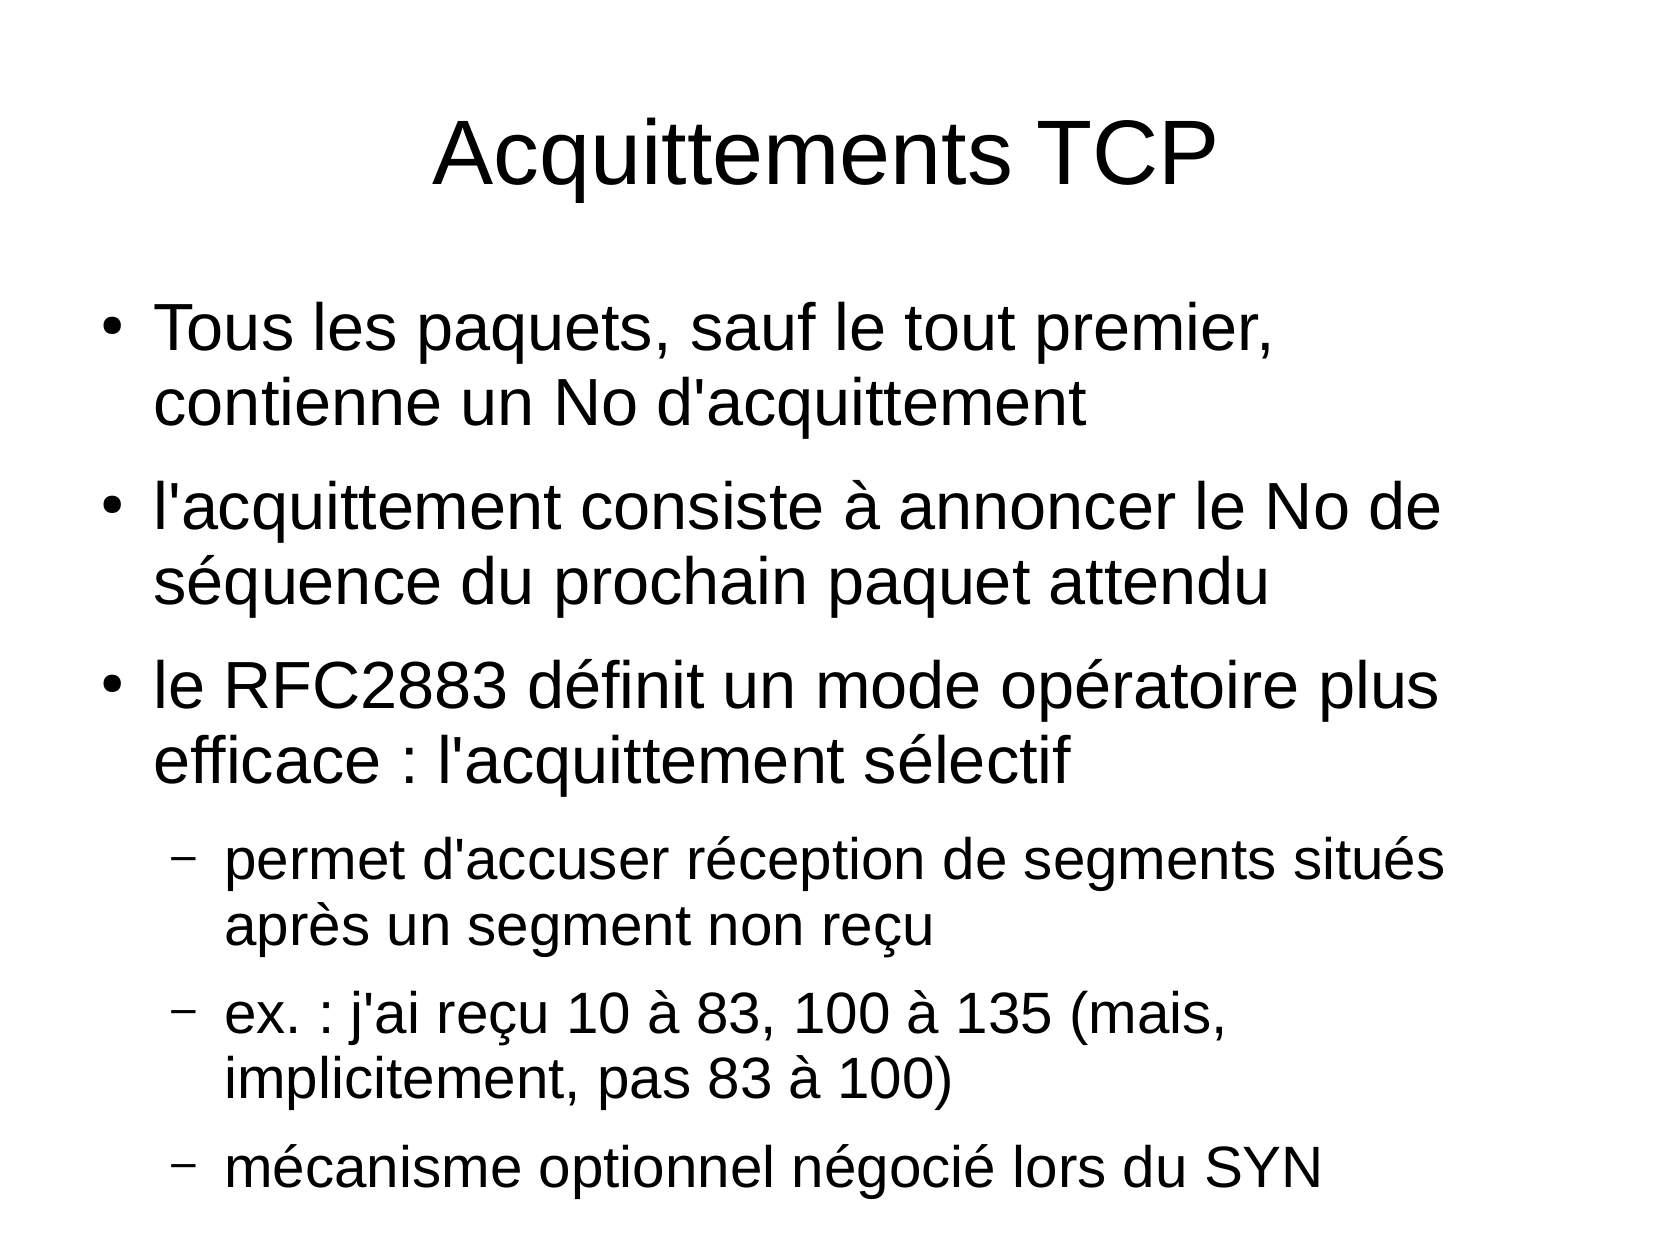

# Acquittements TCP
Tous les paquets, sauf le tout premier, contienne un No d'acquittement
l'acquittement consiste à annoncer le No de séquence du prochain paquet attendu
le RFC2883 définit un mode opératoire plus efficace : l'acquittement sélectif
permet d'accuser réception de segments situés après un segment non reçu
ex. : j'ai reçu 10 à 83, 100 à 135 (mais, implicitement, pas 83 à 100)
mécanisme optionnel négocié lors du SYN